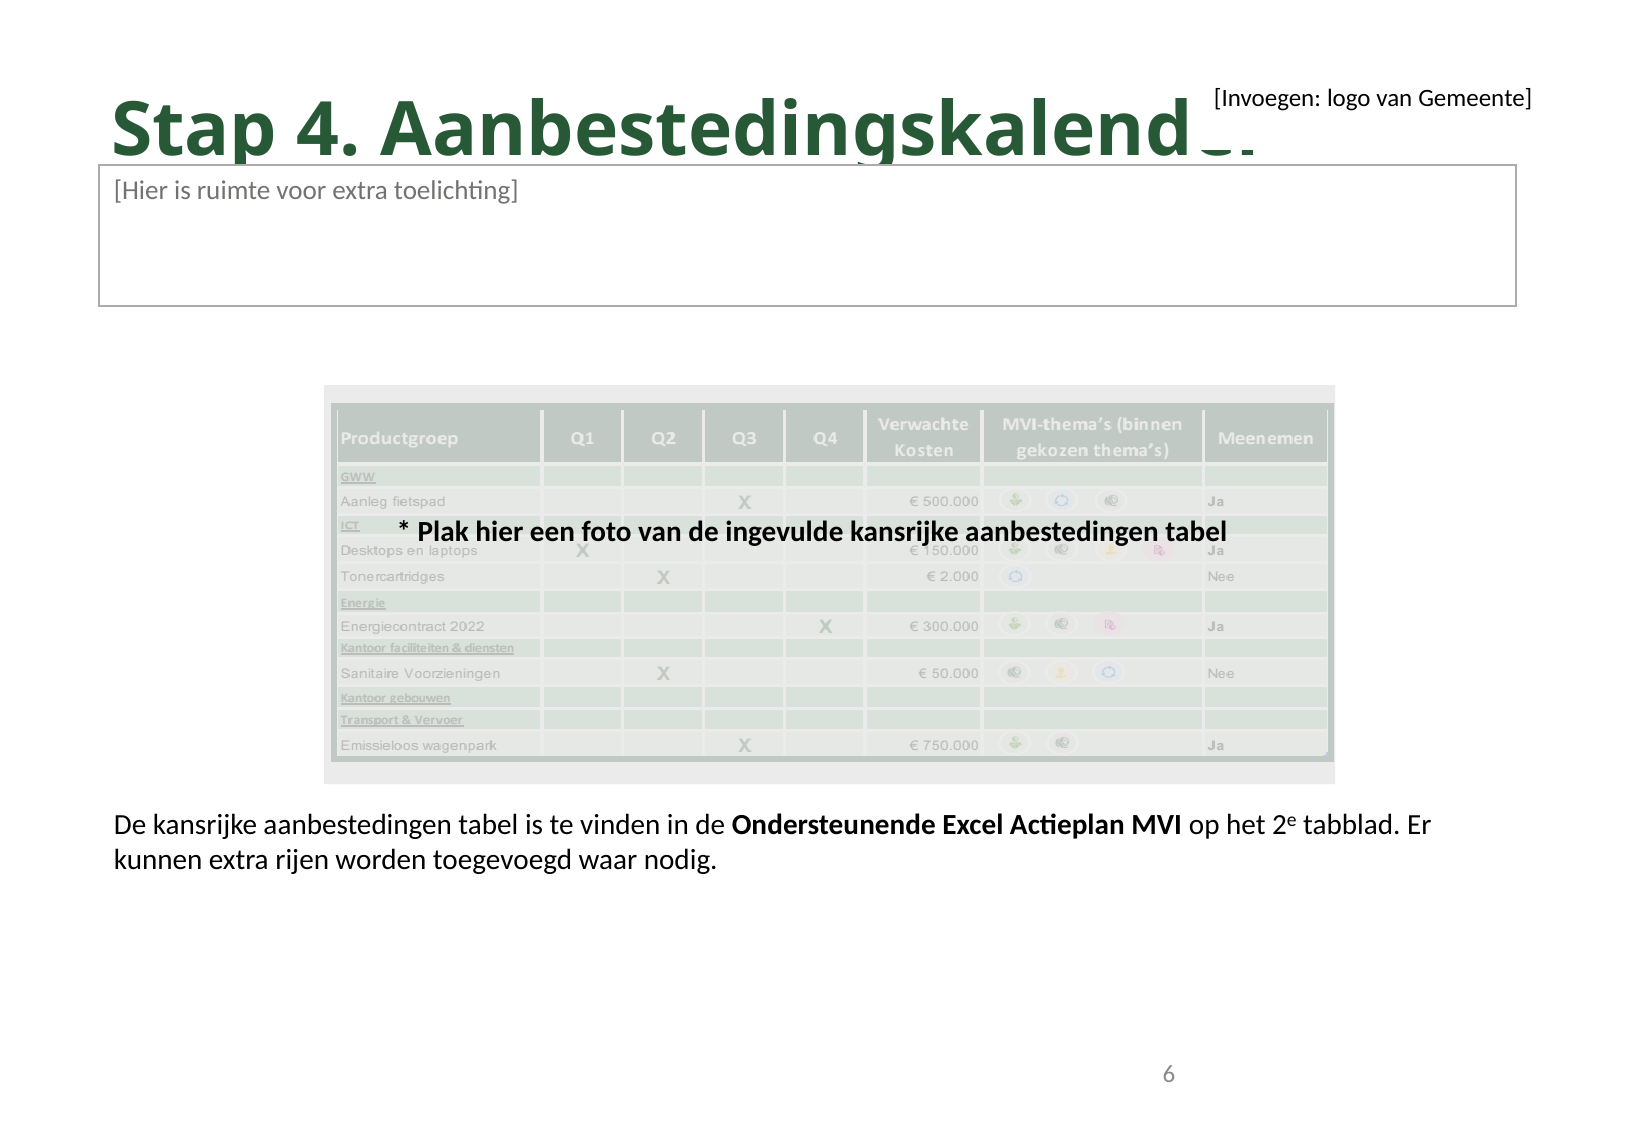

Stap 4. Aanbestedingskalender
[Invoegen: logo van Gemeente]
[Hier is ruimte voor extra toelichting]
* Plak hier een foto van de ingevulde kansrijke aanbestedingen tabel
De kansrijke aanbestedingen tabel is te vinden in de Ondersteunende Excel Actieplan MVI op het 2e tabblad. Er kunnen extra rijen worden toegevoegd waar nodig.